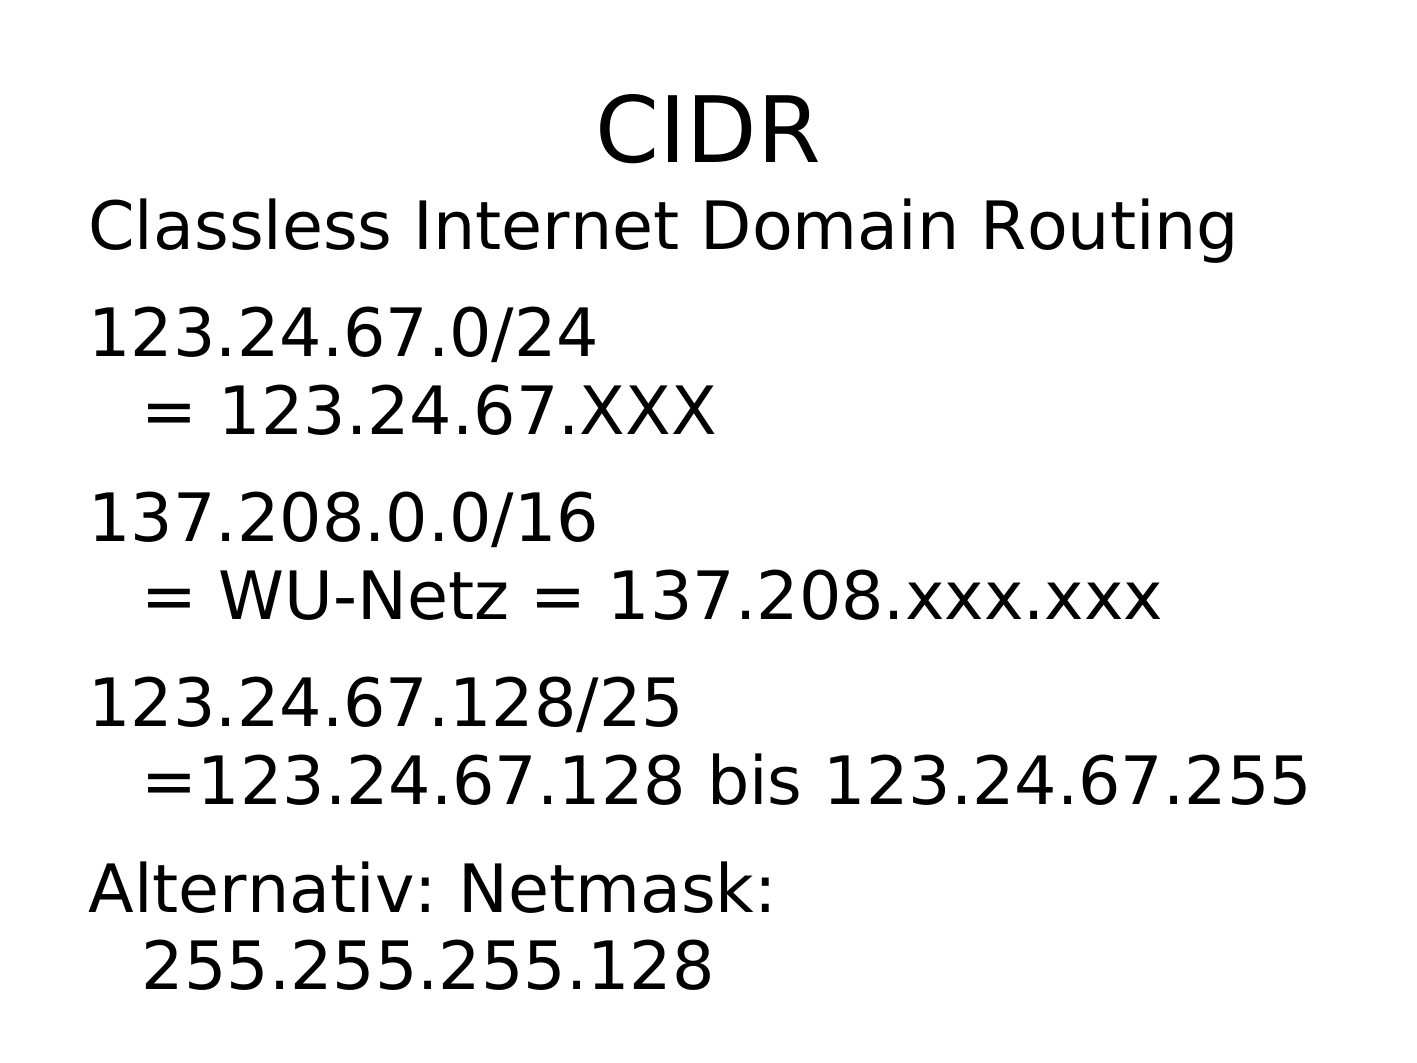

# CIDR
Classless Internet Domain Routing
123.24.67.0/24
= 123.24.67.XXX
137.208.0.0/16
= WU-Netz = 137.208.xxx.xxx
123.24.67.128/25
=123.24.67.128 bis 123.24.67.255
Alternativ: Netmask: 255.255.255.128